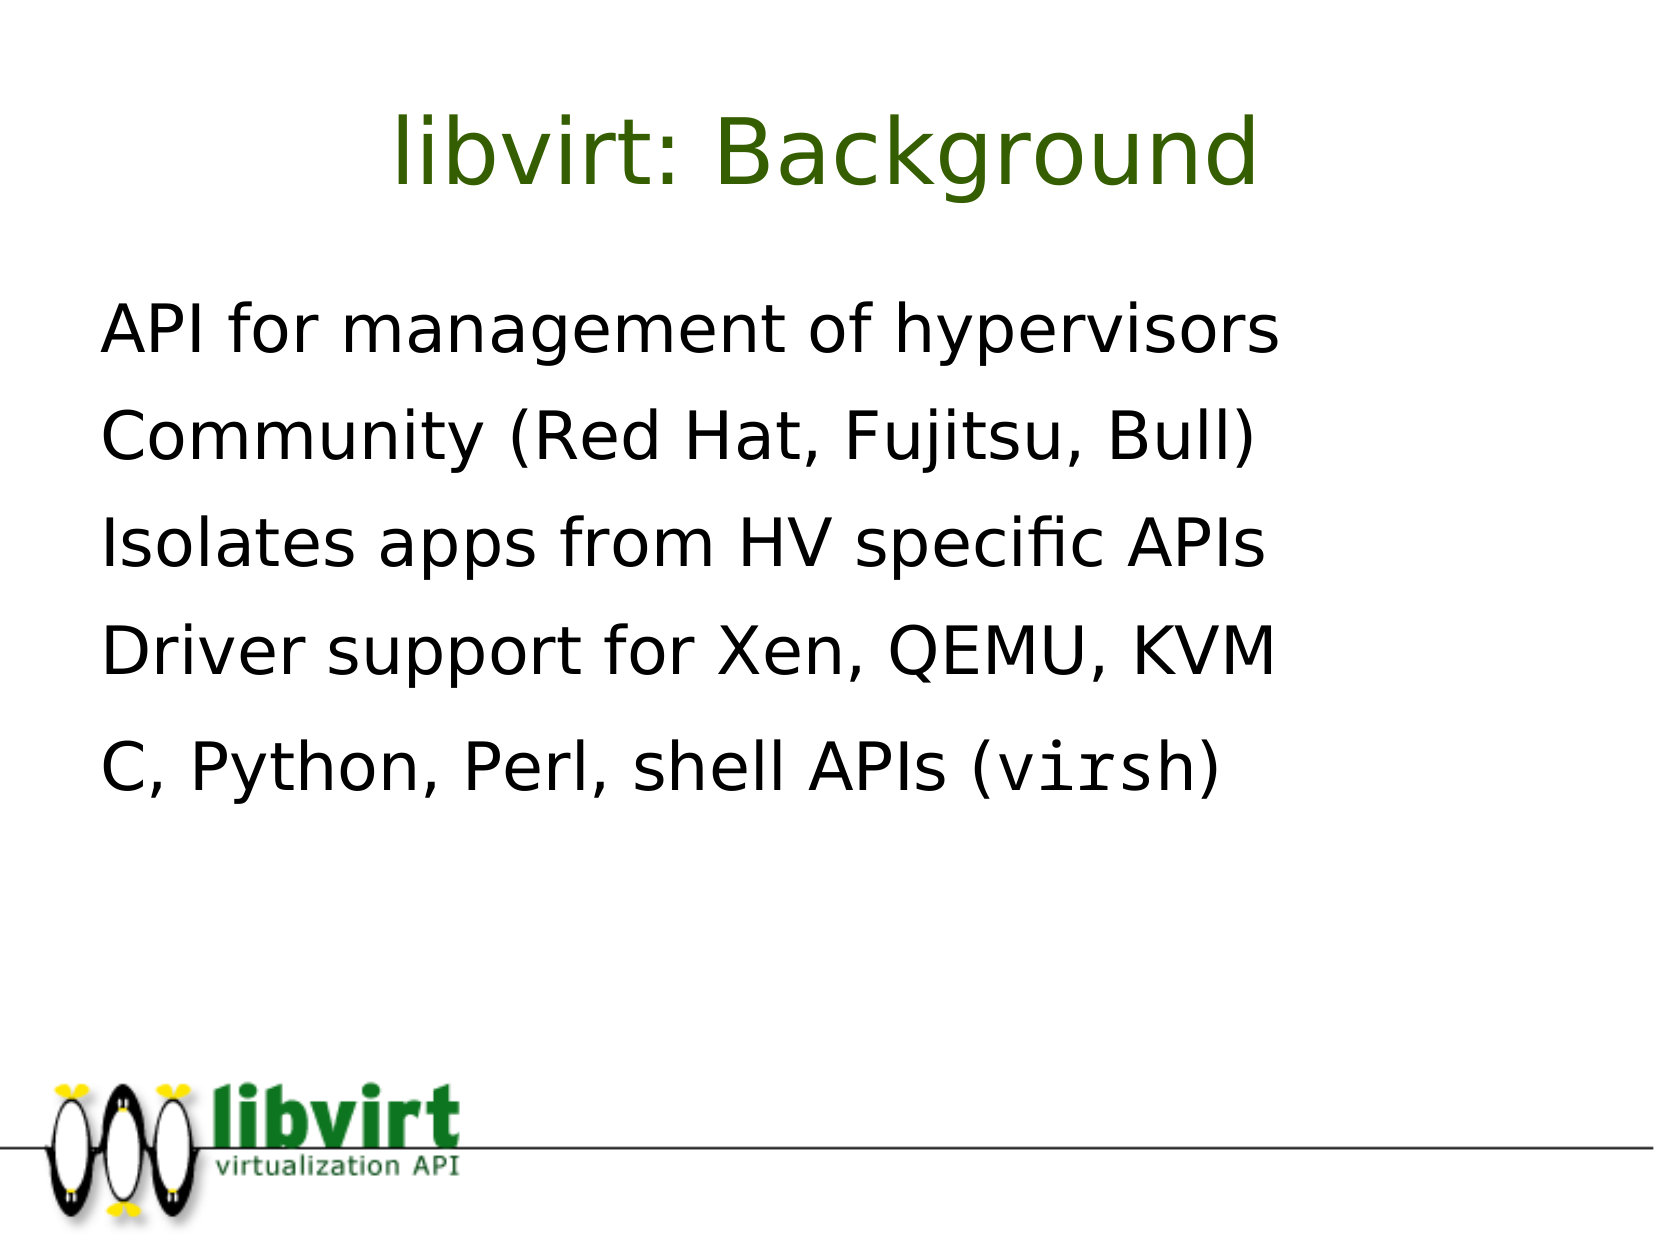

# libvirt: Background
API for management of hypervisors
Community (Red Hat, Fujitsu, Bull)
Isolates apps from HV specific APIs
Driver support for Xen, QEMU, KVM
C, Python, Perl, shell APIs (virsh)